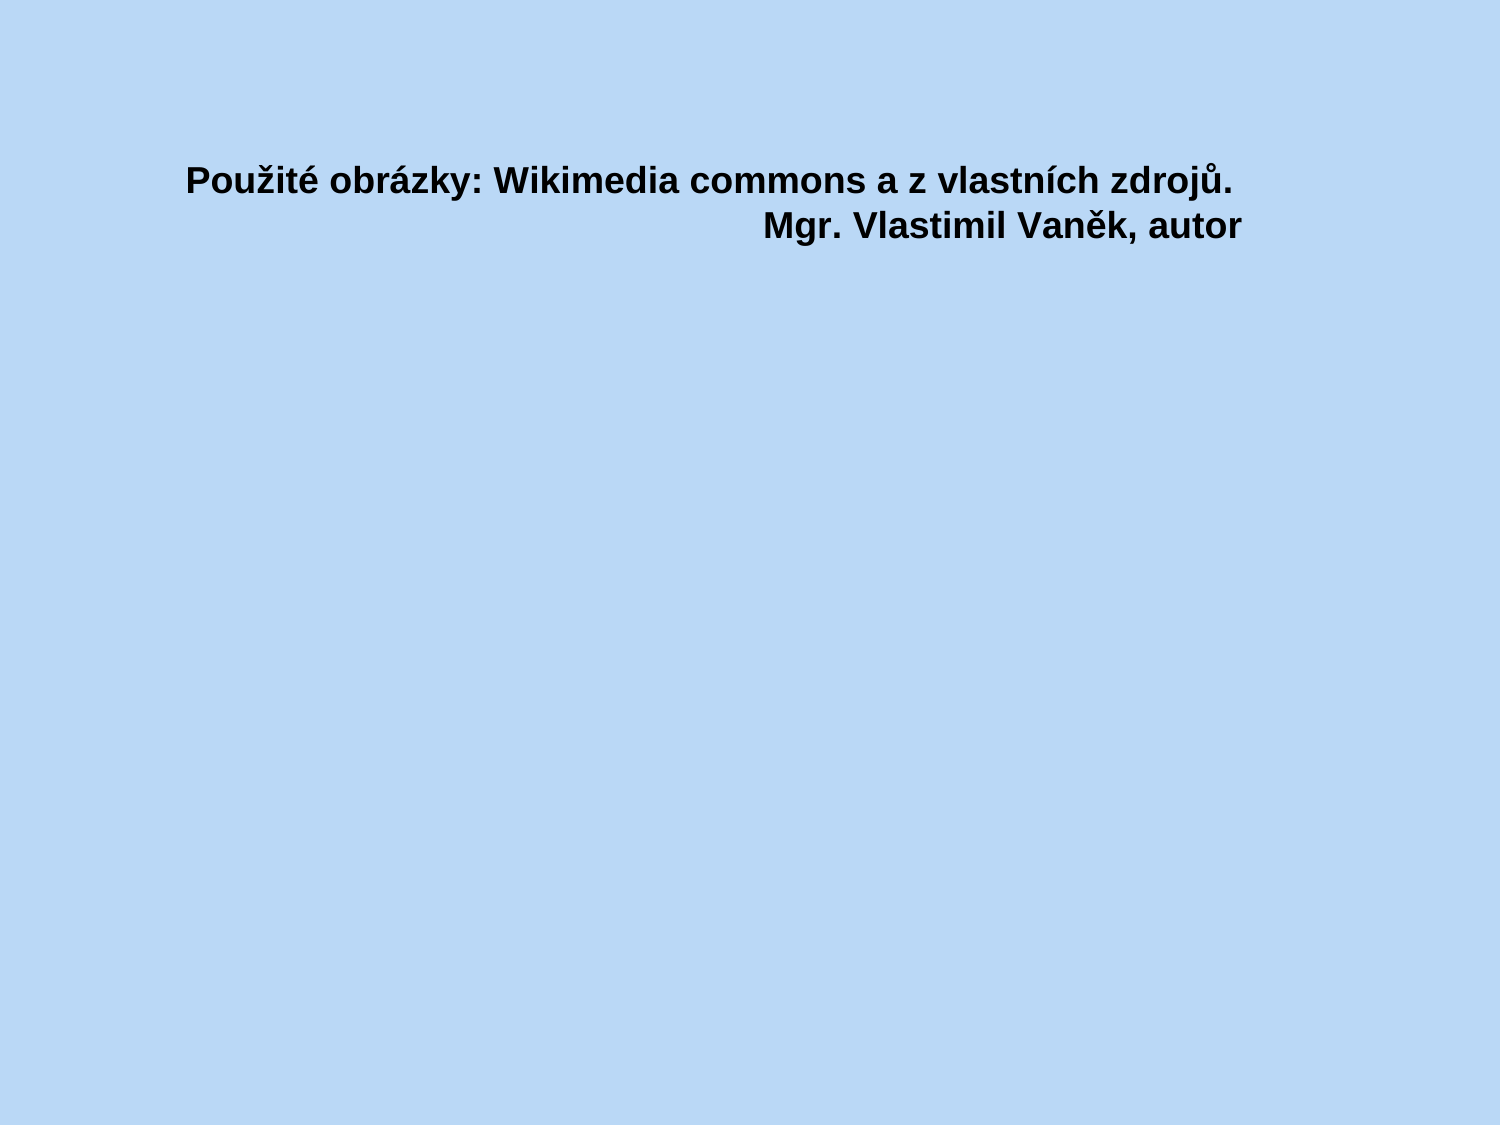

Použité obrázky: Wikimedia commons a z vlastních zdrojů.
 Mgr. Vlastimil Vaněk, autor